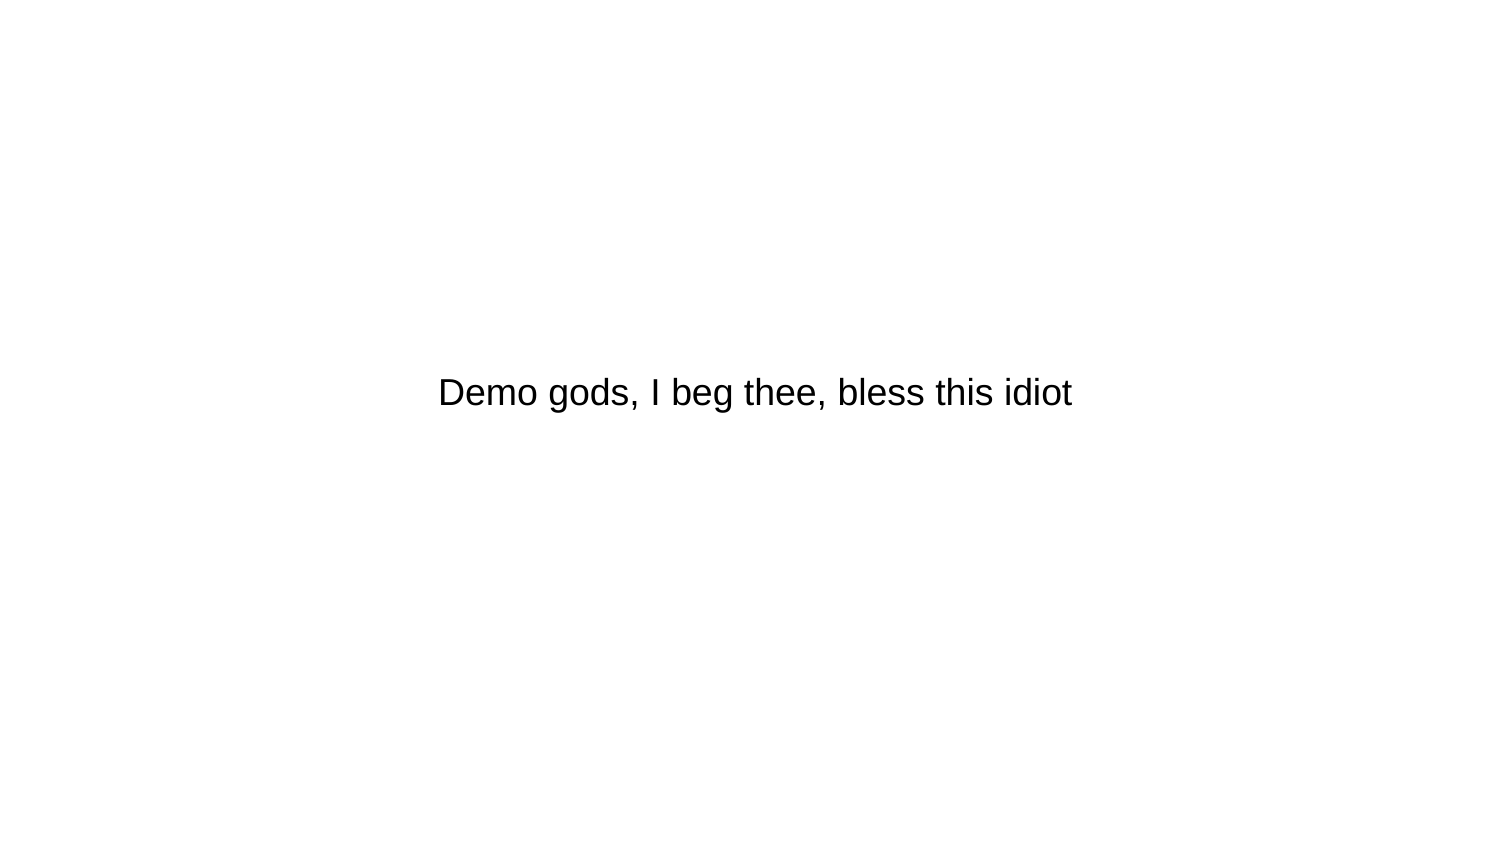

Demo gods, I beg thee, bless this idiot